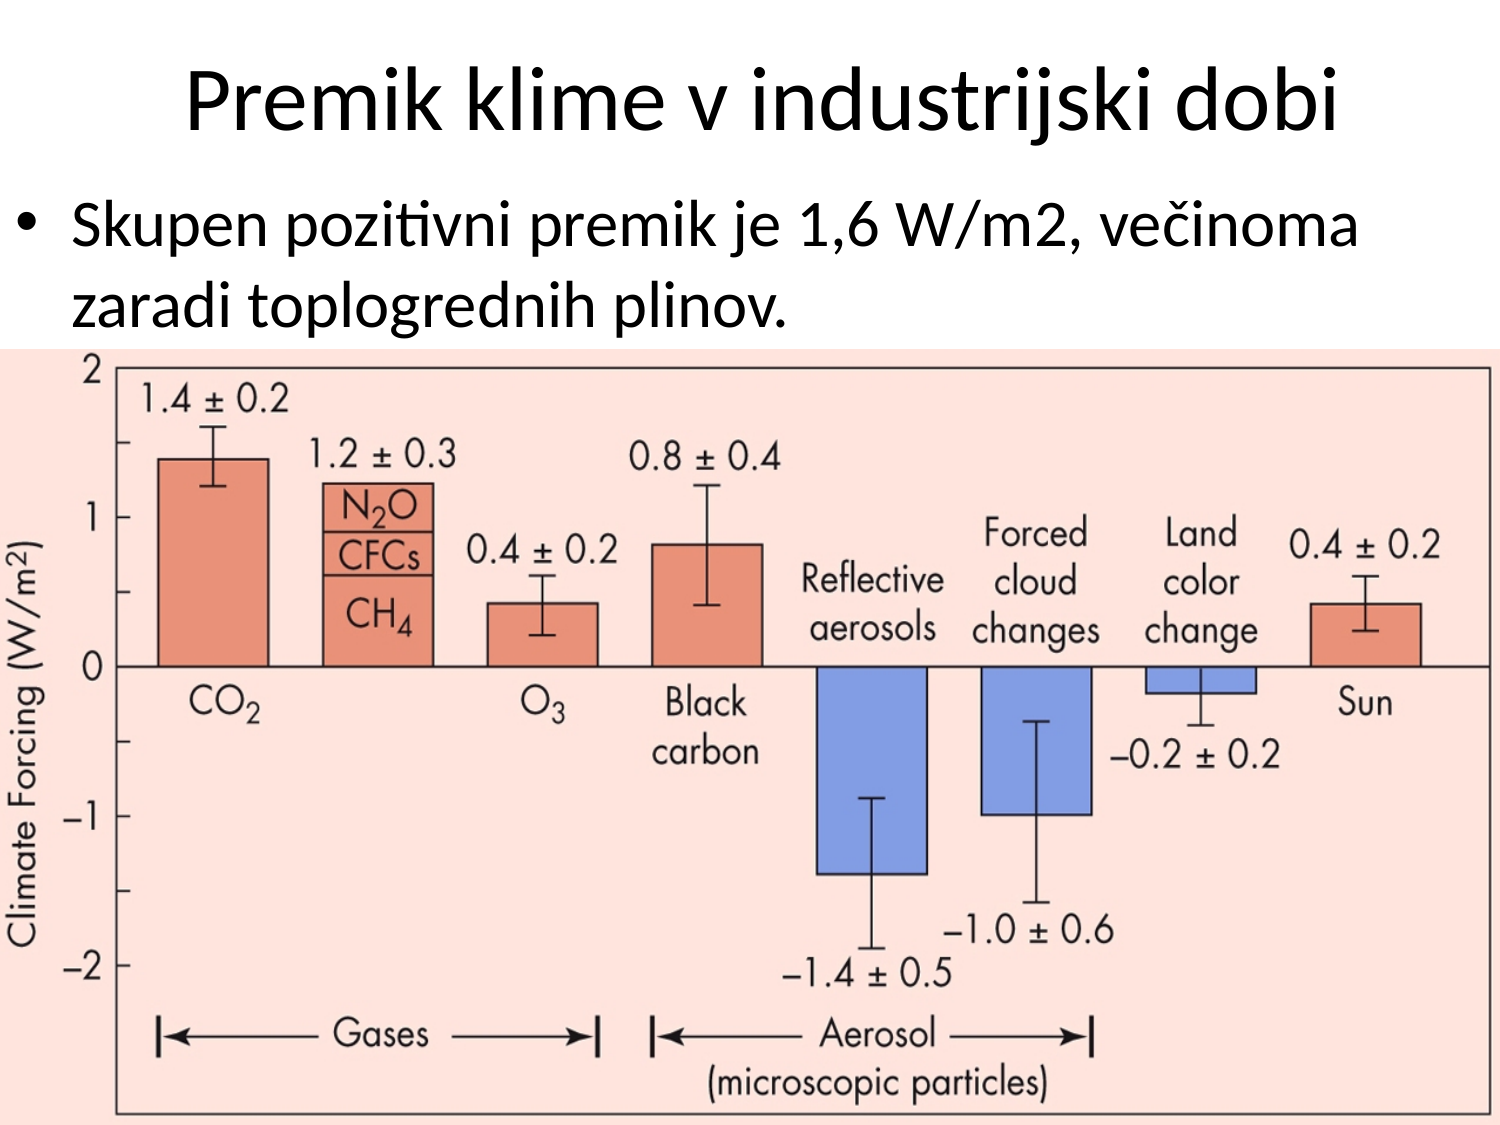

# Premik klime v industrijski dobi
Skupen pozitivni premik je 1,6 W/m2, večinoma zaradi toplogrednih plinov.